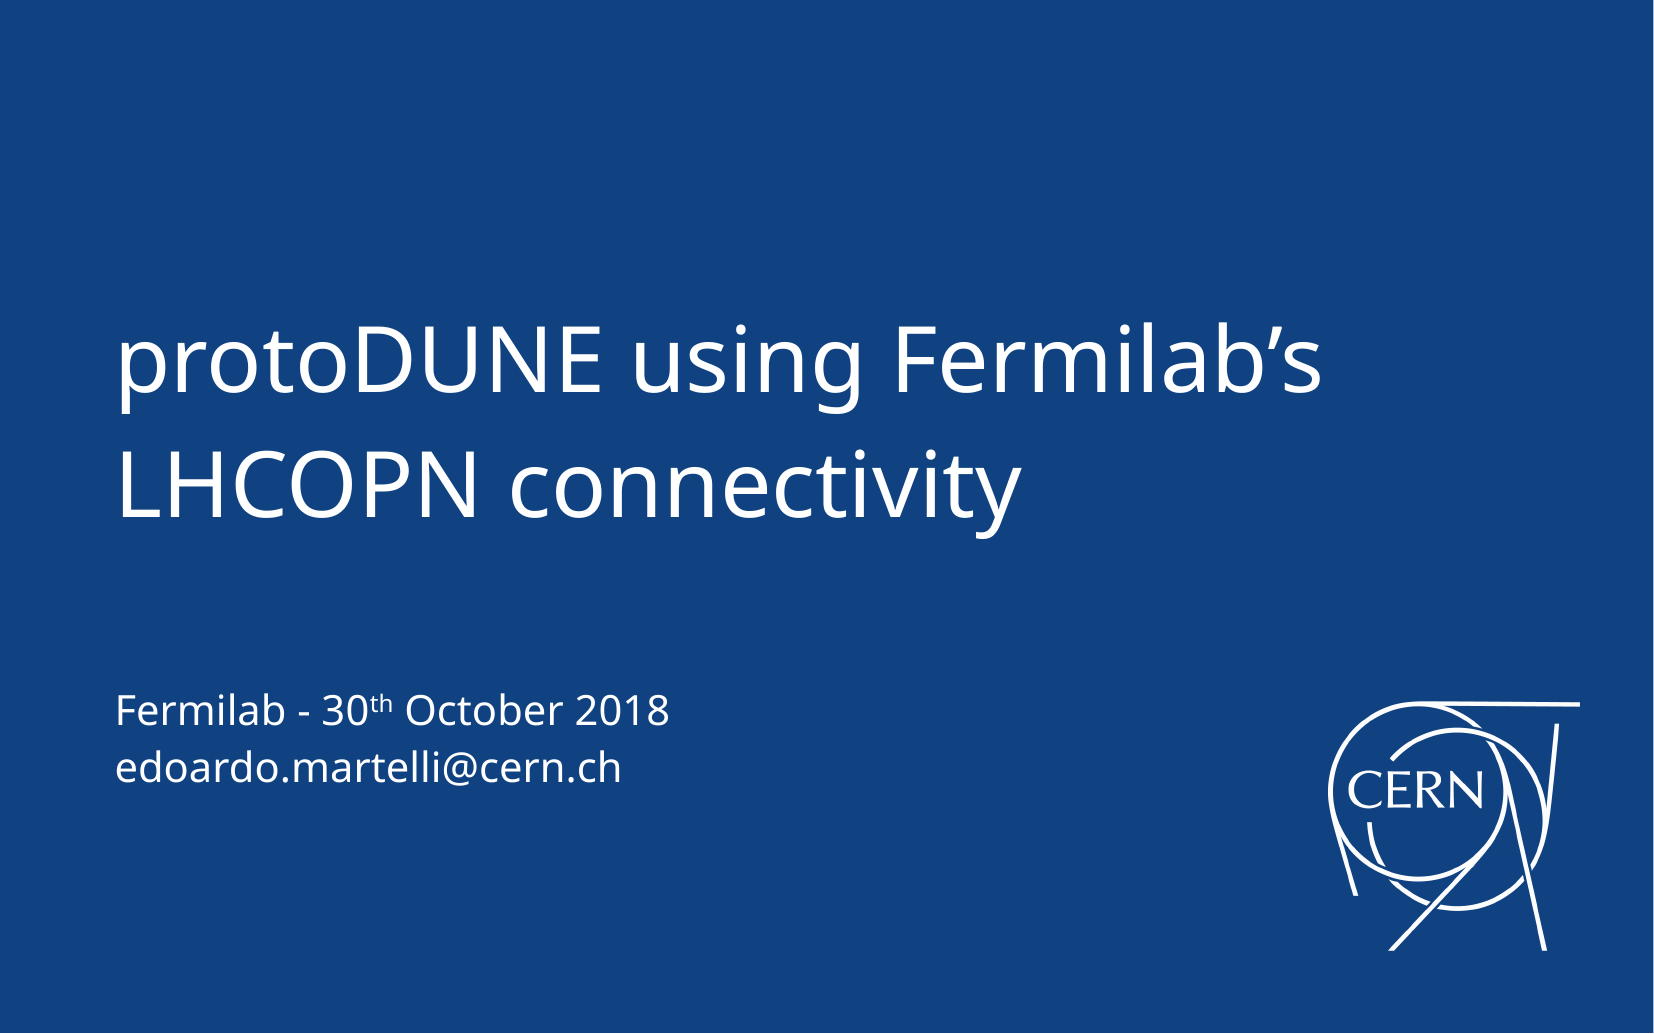

# protoDUNE using Fermilab’s LHCOPN connectivity Fermilab - 30th October 2018 edoardo.martelli@cern.ch